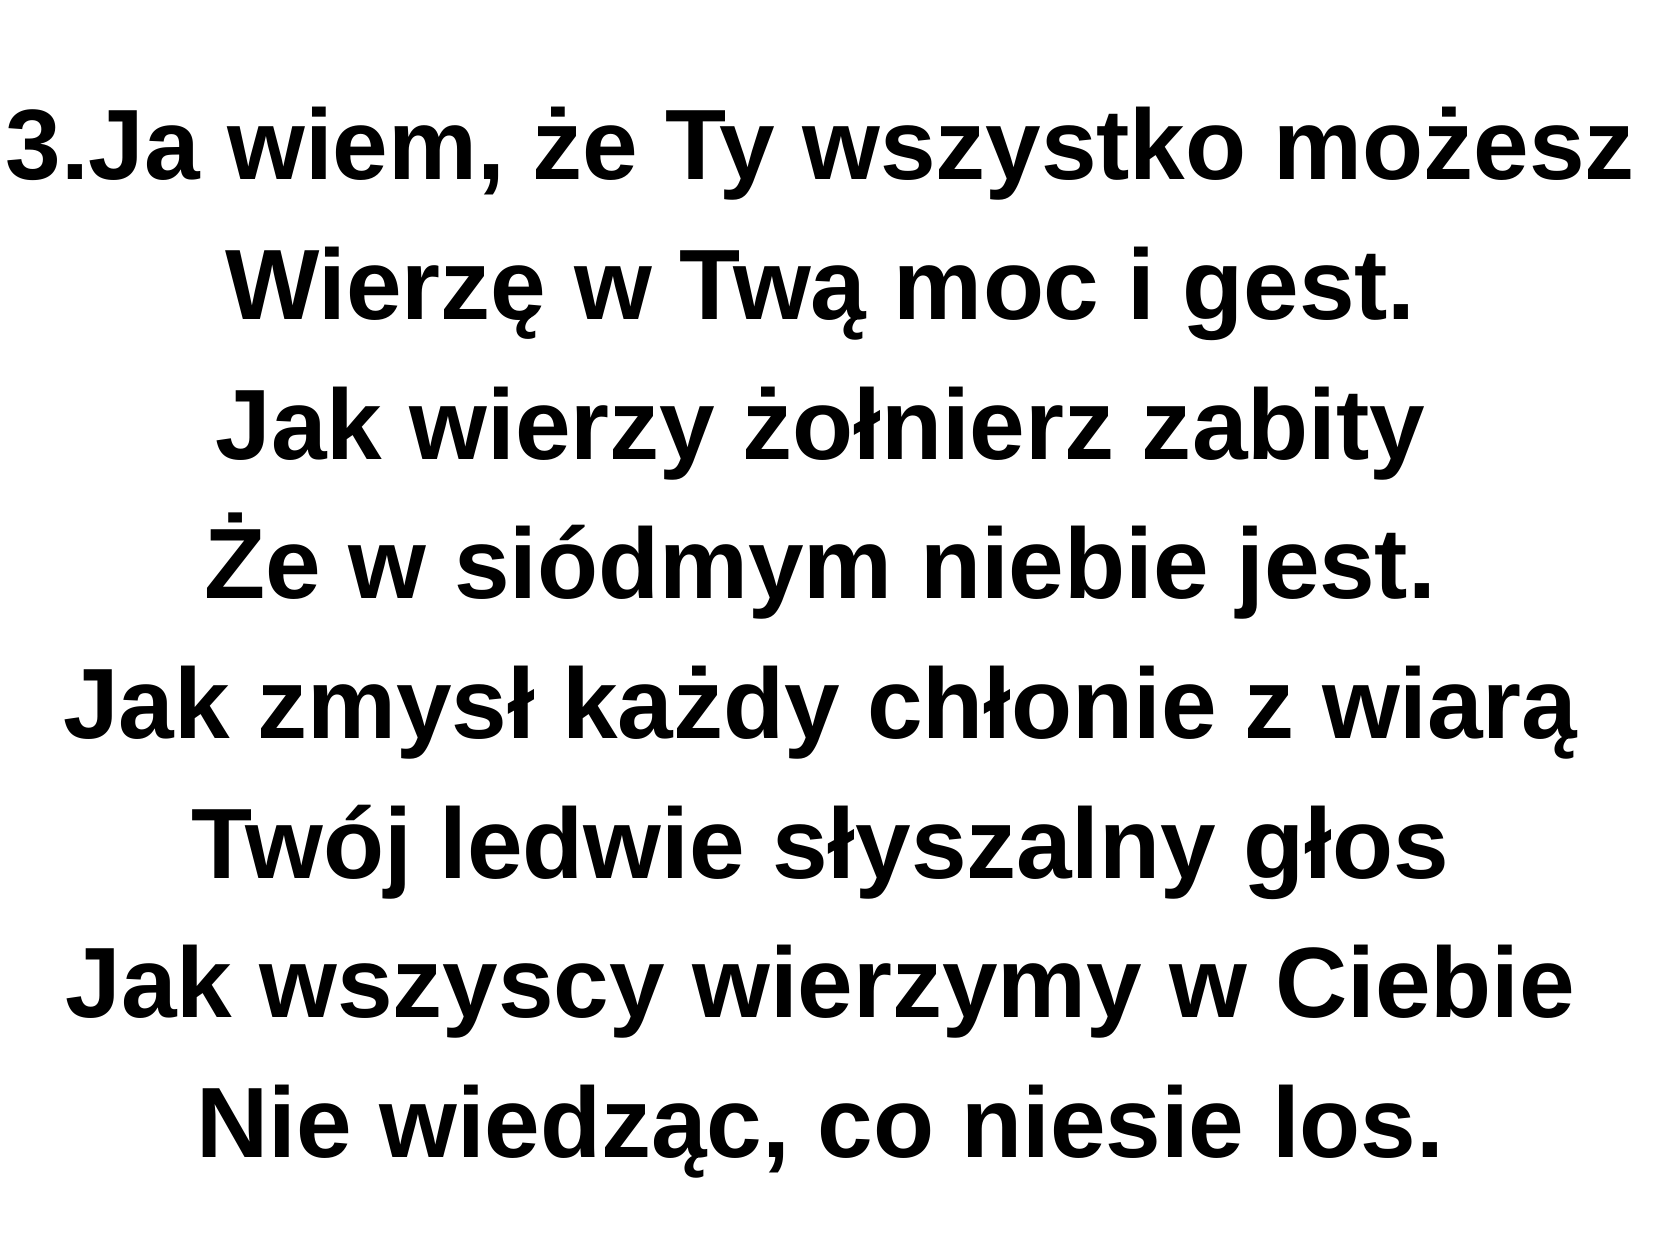

# 3.Ja wiem, że Ty wszystko możesz
Wierzę w Twą moc i gest.
Jak wierzy żołnierz zabity
Że w siódmym niebie jest.
Jak zmysł każdy chłonie z wiarą
Twój ledwie słyszalny głos
Jak wszyscy wierzymy w Ciebie
Nie wiedząc, co niesie los.